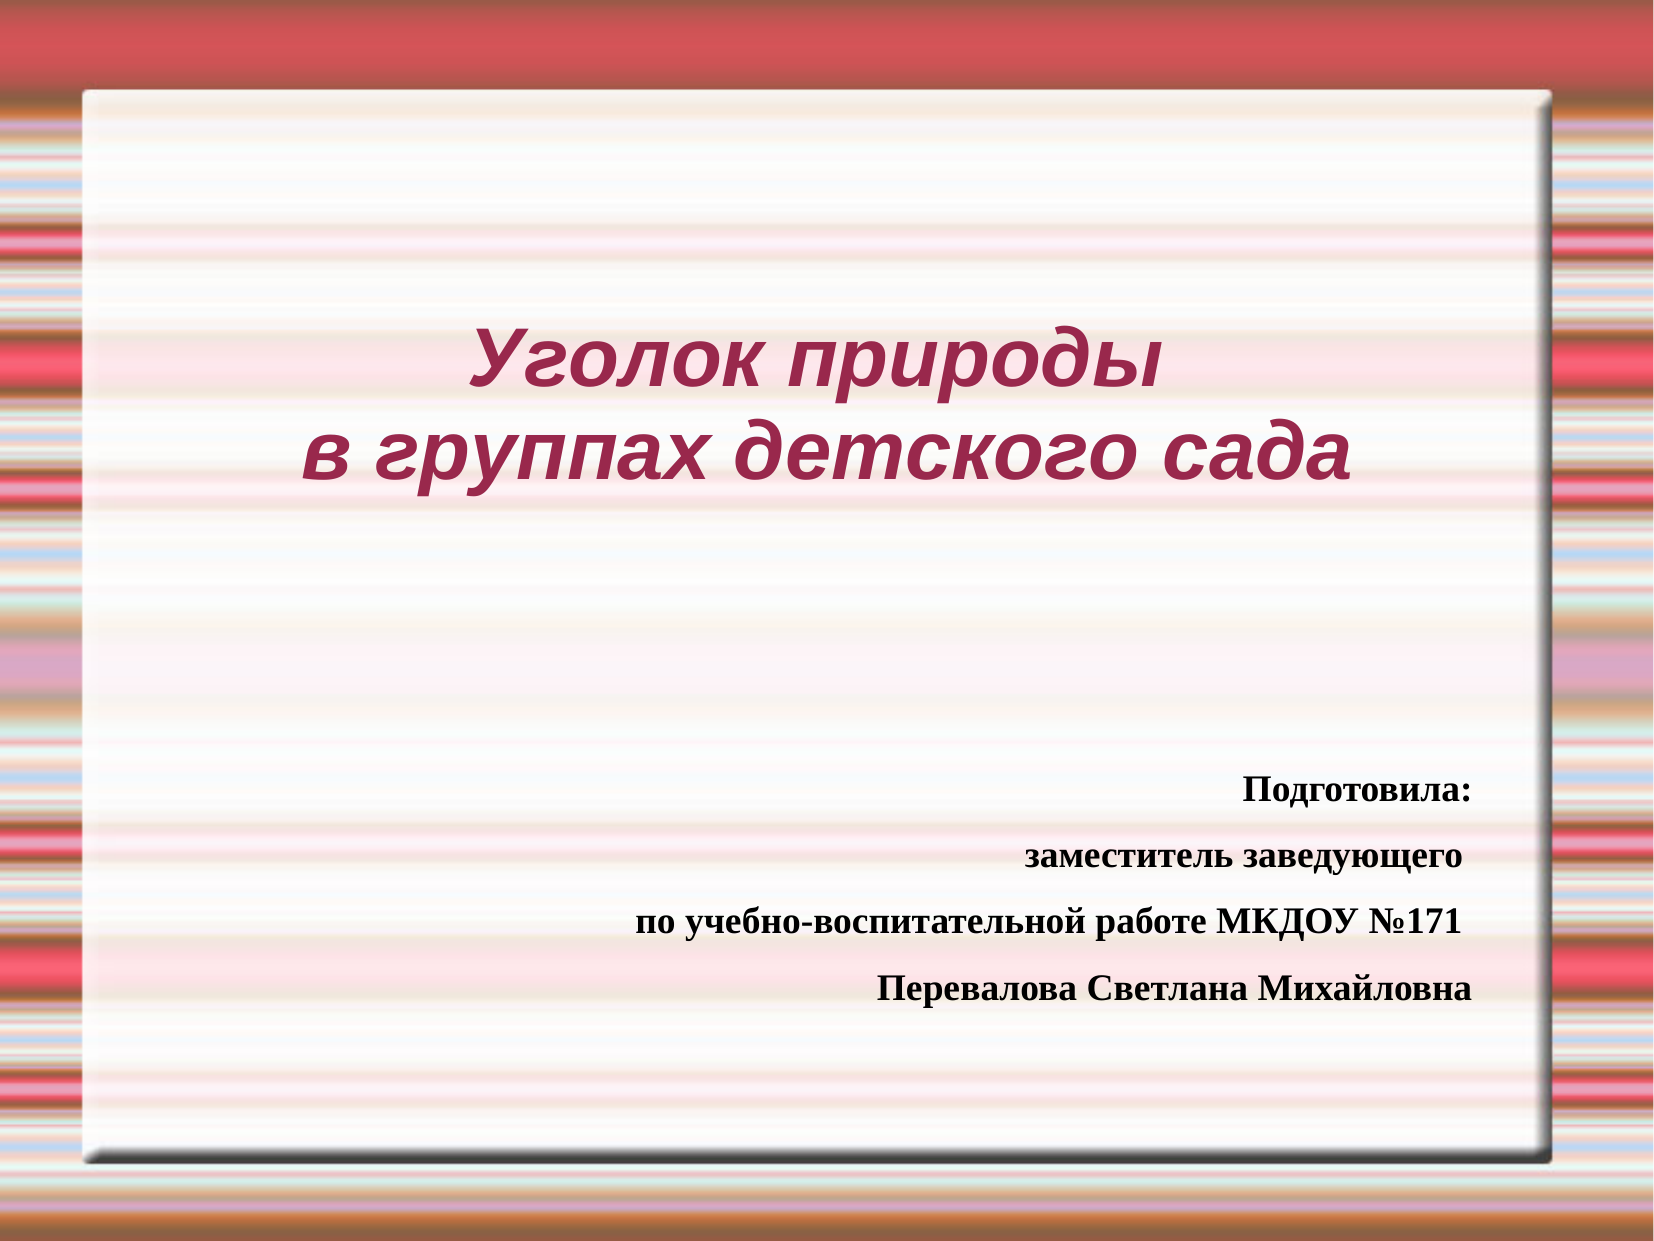

# Уголок природы в группах детского сада
Подготовила:
заместитель заведующего
по учебно-воспитательной работе МКДОУ №171
Перевалова Светлана Михайловна